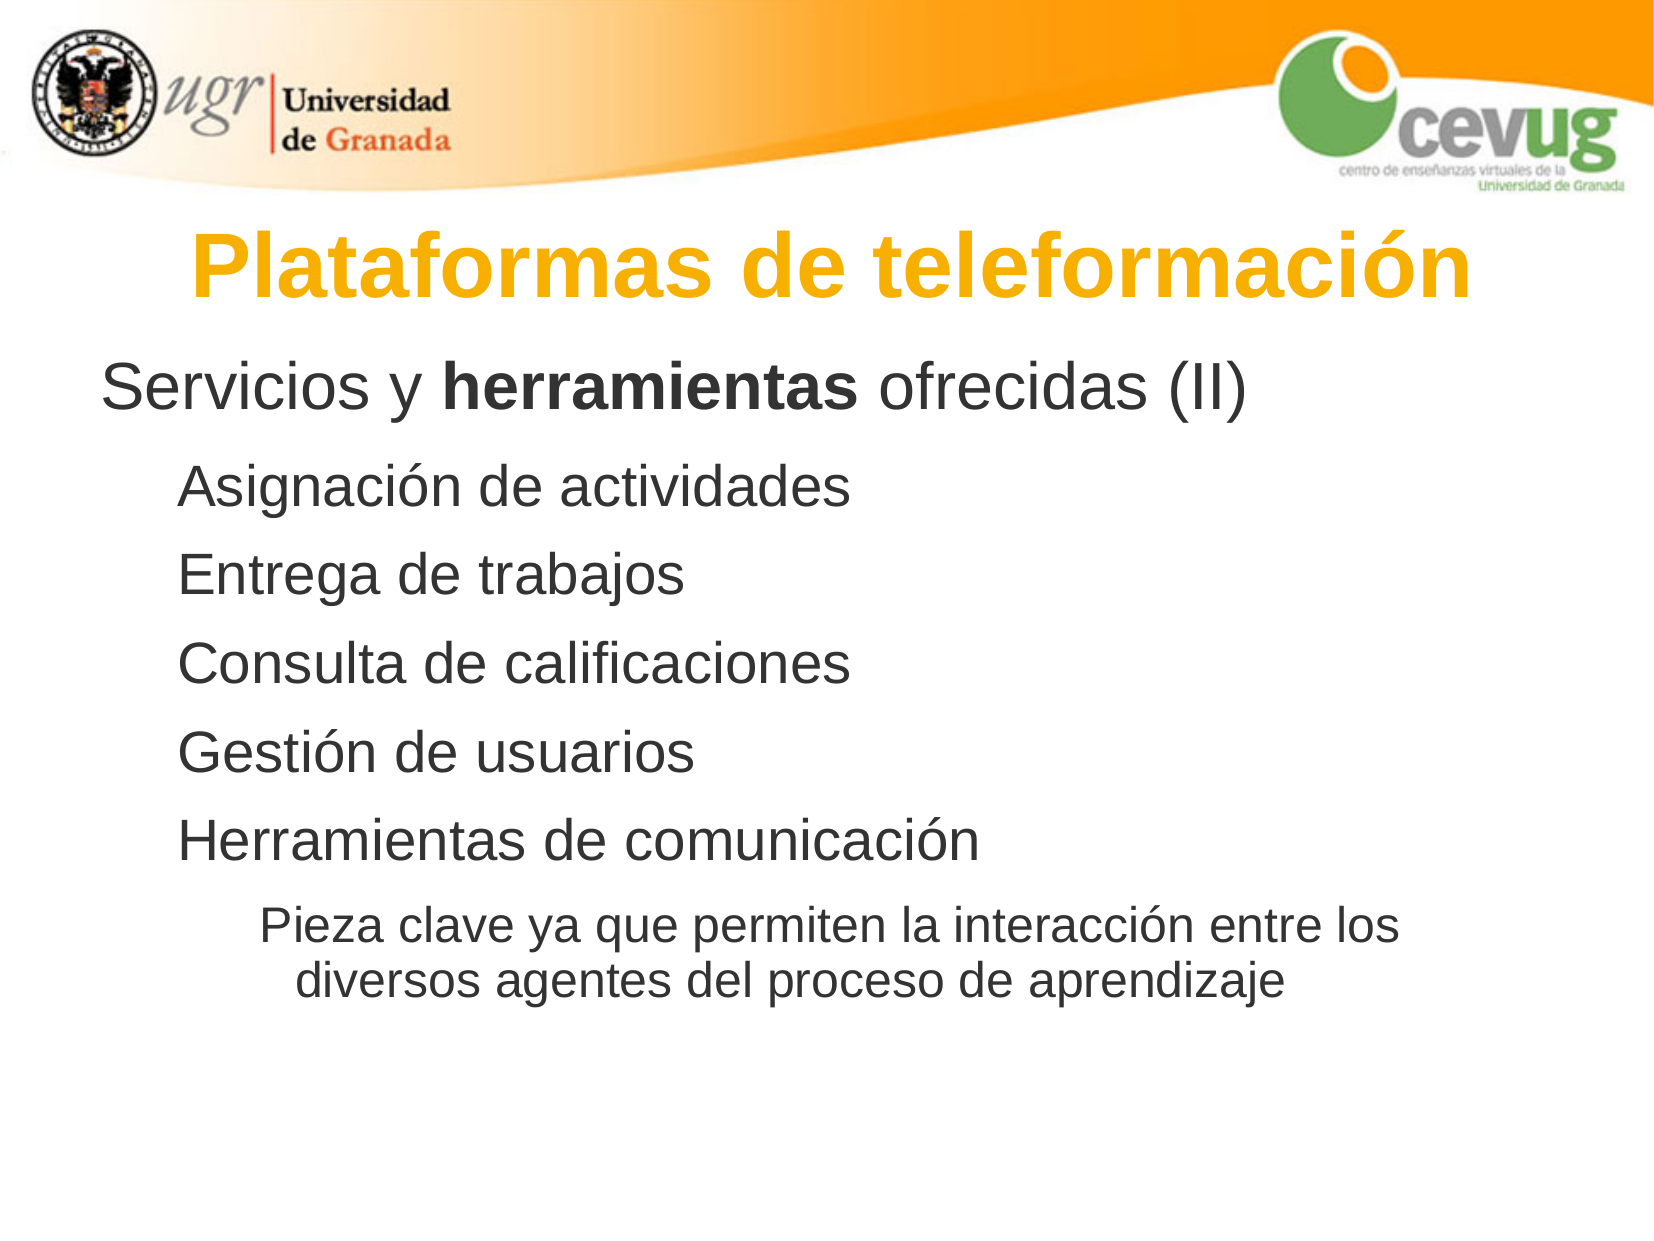

# Plataformas de teleformación
Servicios y herramientas ofrecidas (II)
Asignación de actividades
Entrega de trabajos
Consulta de calificaciones
Gestión de usuarios
Herramientas de comunicación
Pieza clave ya que permiten la interacción entre los diversos agentes del proceso de aprendizaje